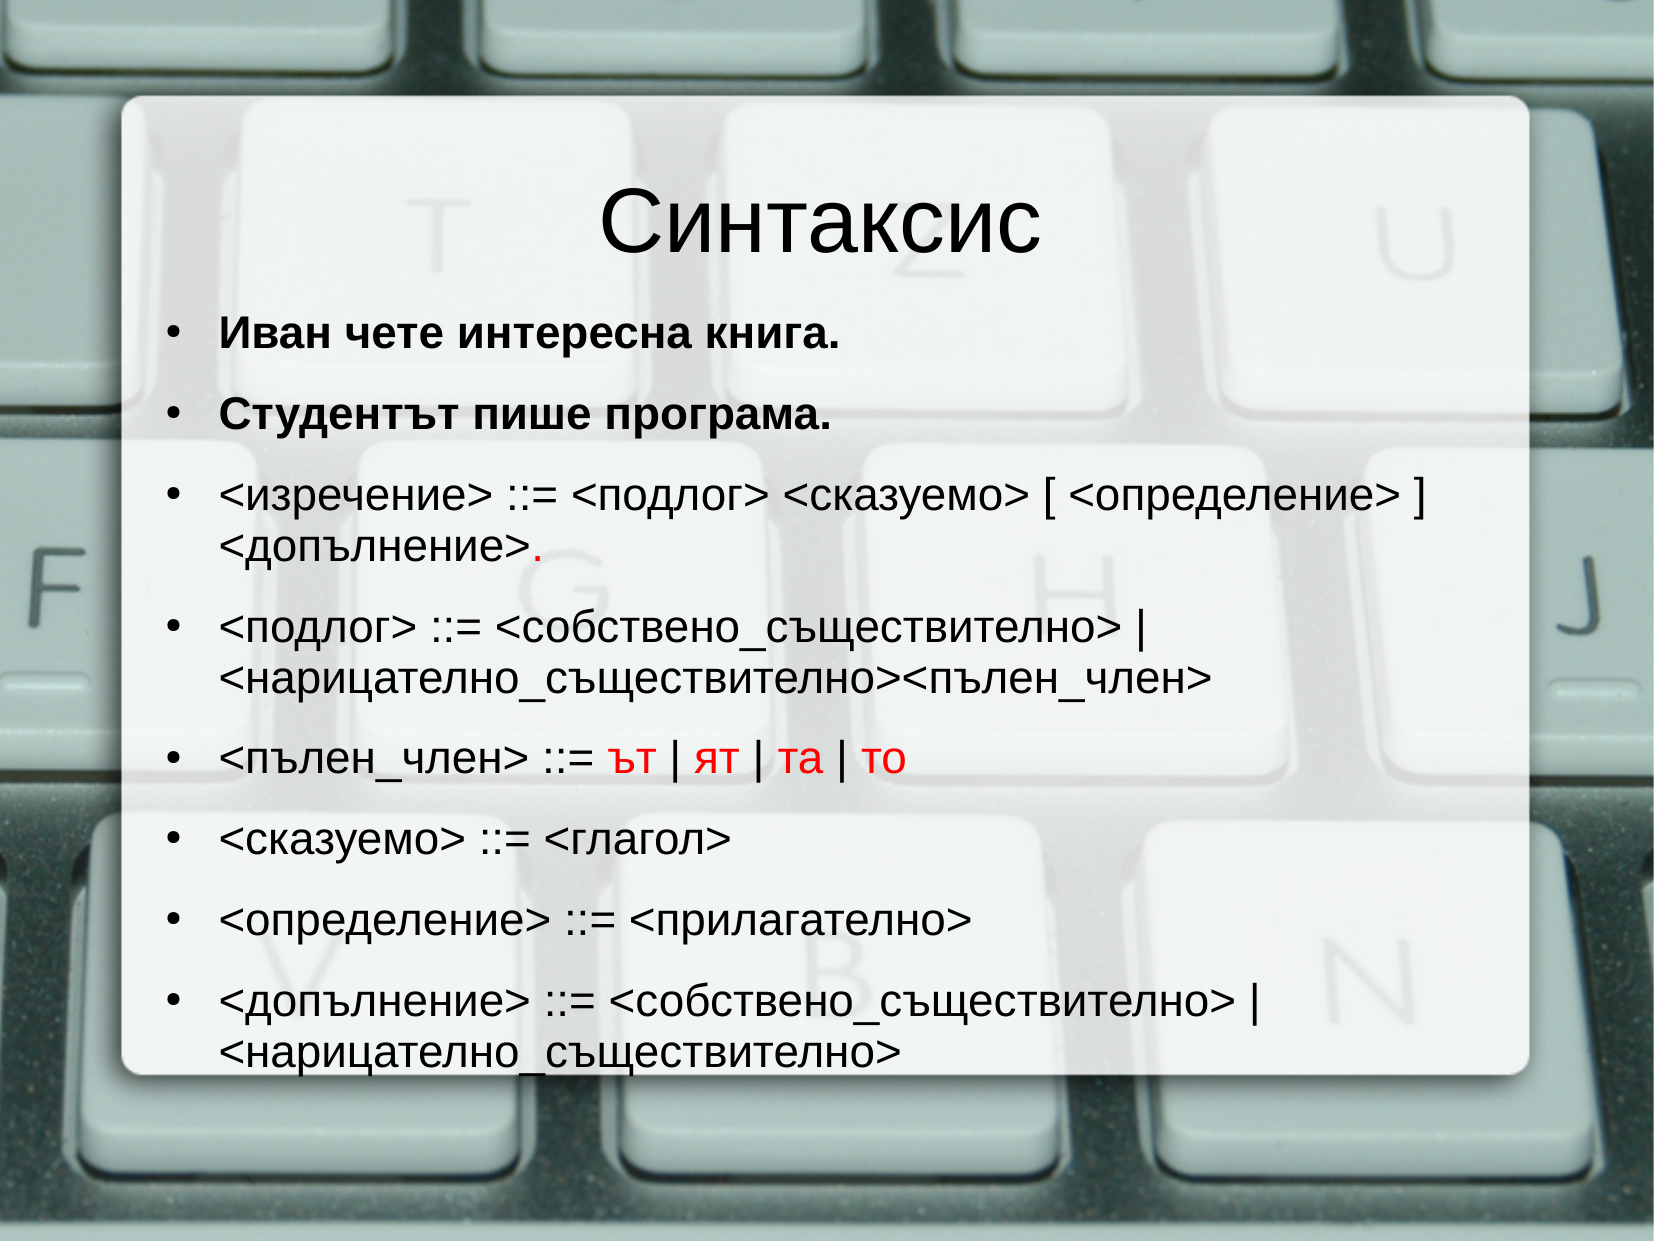

# Синтаксис
Иван чете интересна книга.
Студентът пише програма.
<изречение> ::= <подлог> <сказуемо> [ <определение> ] <допълнение>.
<подлог> ::= <собствено_съществително> | <нарицателно_съществително><пълен_член>
<пълен_член> ::= ът | ят | та | то
<сказуемо> ::= <глагол>
<определение> ::= <прилагателно>
<допълнение> ::= <собствено_съществително> | <нарицателно_съществително>